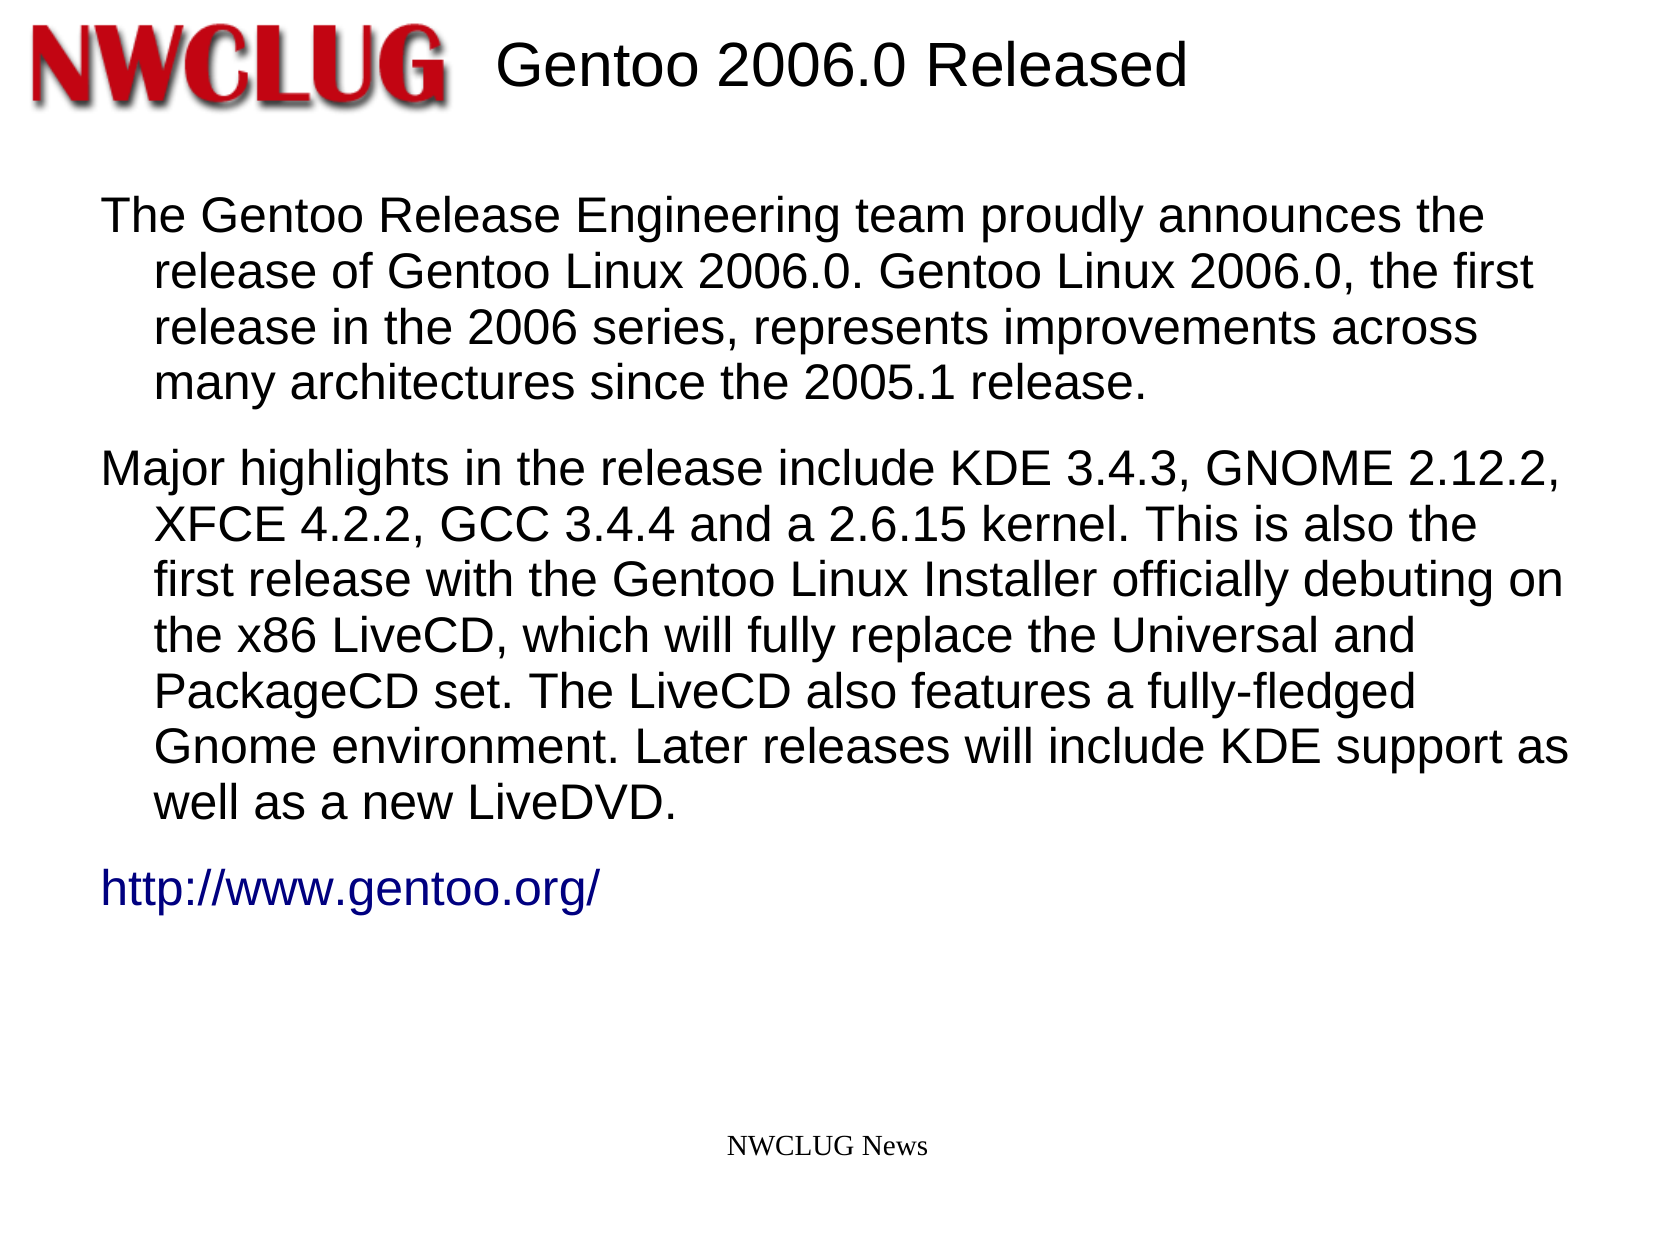

# Gentoo 2006.0 Released
The Gentoo Release Engineering team proudly announces the release of Gentoo Linux 2006.0. Gentoo Linux 2006.0, the first release in the 2006 series, represents improvements across many architectures since the 2005.1 release.
Major highlights in the release include KDE 3.4.3, GNOME 2.12.2, XFCE 4.2.2, GCC 3.4.4 and a 2.6.15 kernel. This is also the first release with the Gentoo Linux Installer officially debuting on the x86 LiveCD, which will fully replace the Universal and PackageCD set. The LiveCD also features a fully-fledged Gnome environment. Later releases will include KDE support as well as a new LiveDVD.
http://www.gentoo.org/